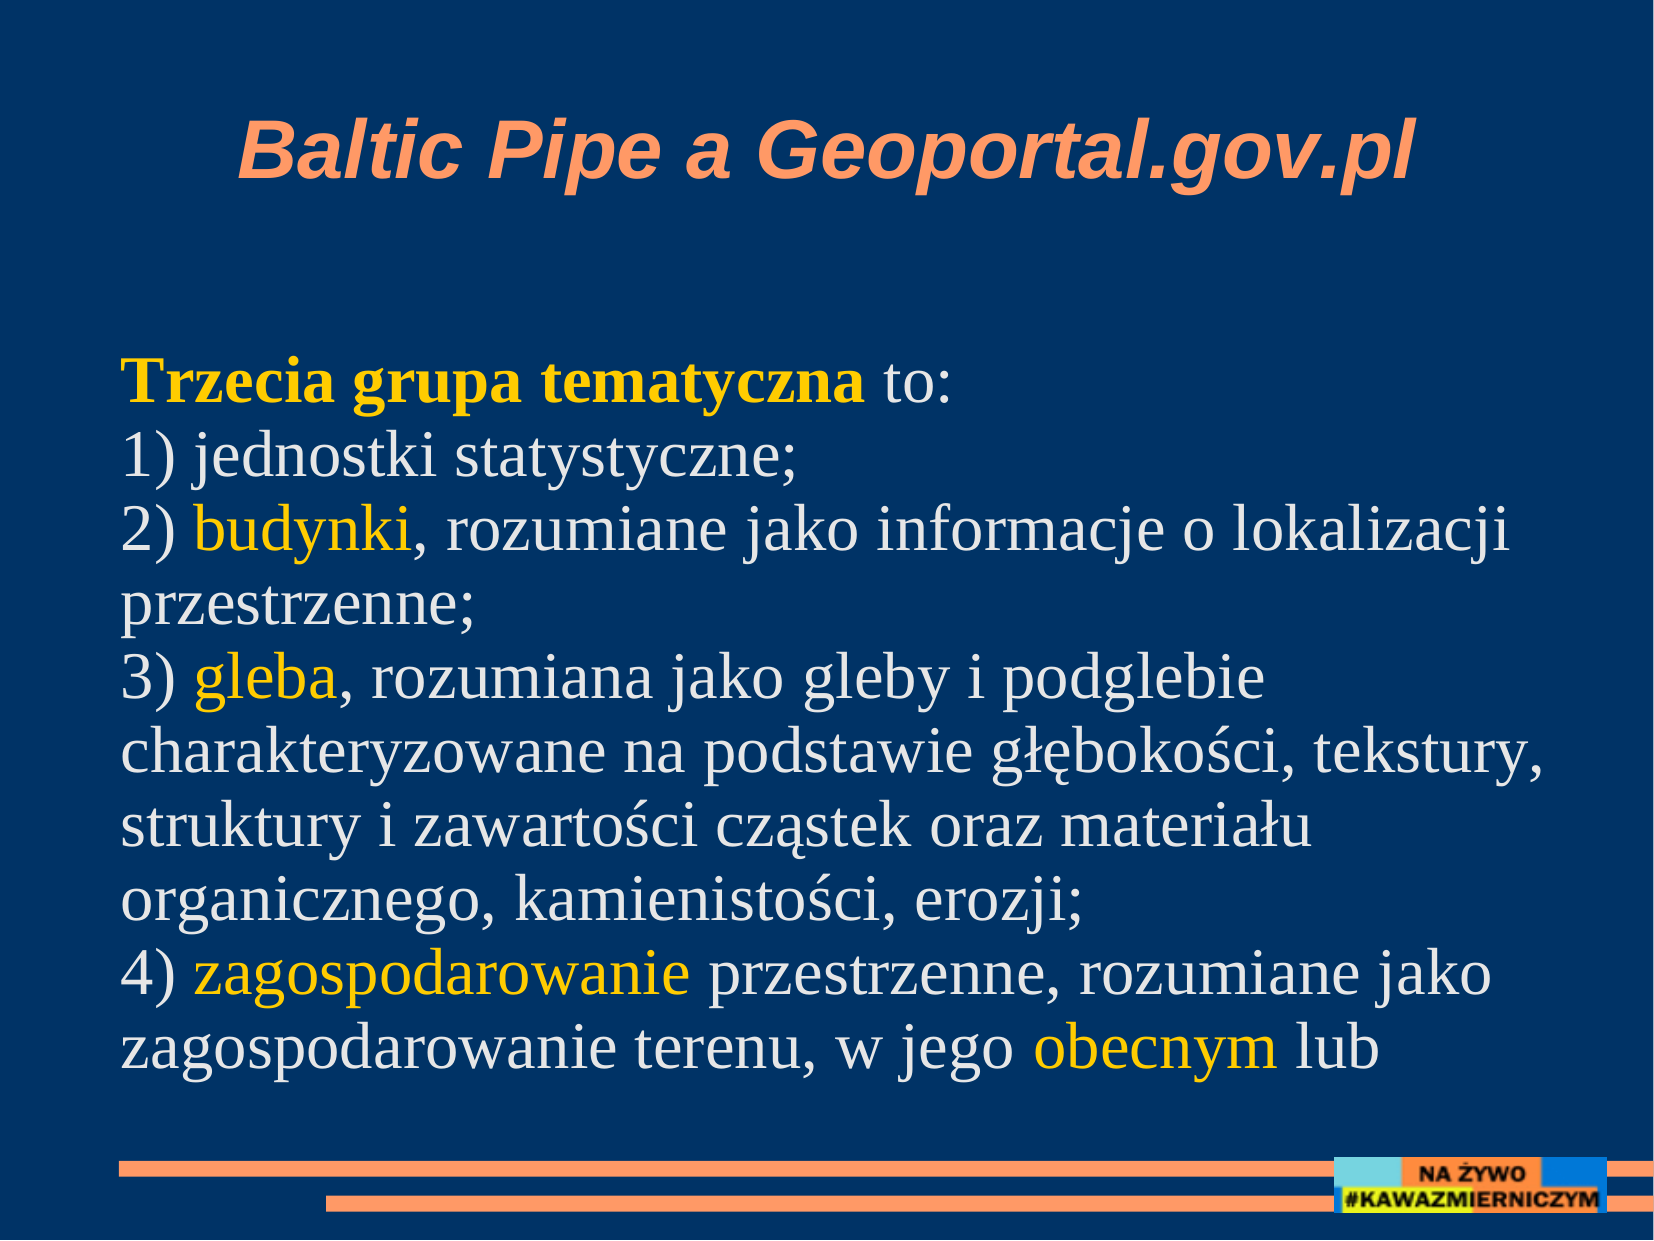

# Baltic Pipe a Geoportal.gov.pl
Trzecia grupa tematyczna to:
1) jednostki statystyczne;
2) budynki, rozumiane jako informacje o lokalizacji przestrzenne;
3) gleba, rozumiana jako gleby i podglebie charakteryzowane na podstawie głębokości, tekstury, struktury i zawartości cząstek oraz materiału organicznego, kamienistości, erozji;
4) zagospodarowanie przestrzenne, rozumiane jako zagospodarowanie terenu, w jego obecnym lub